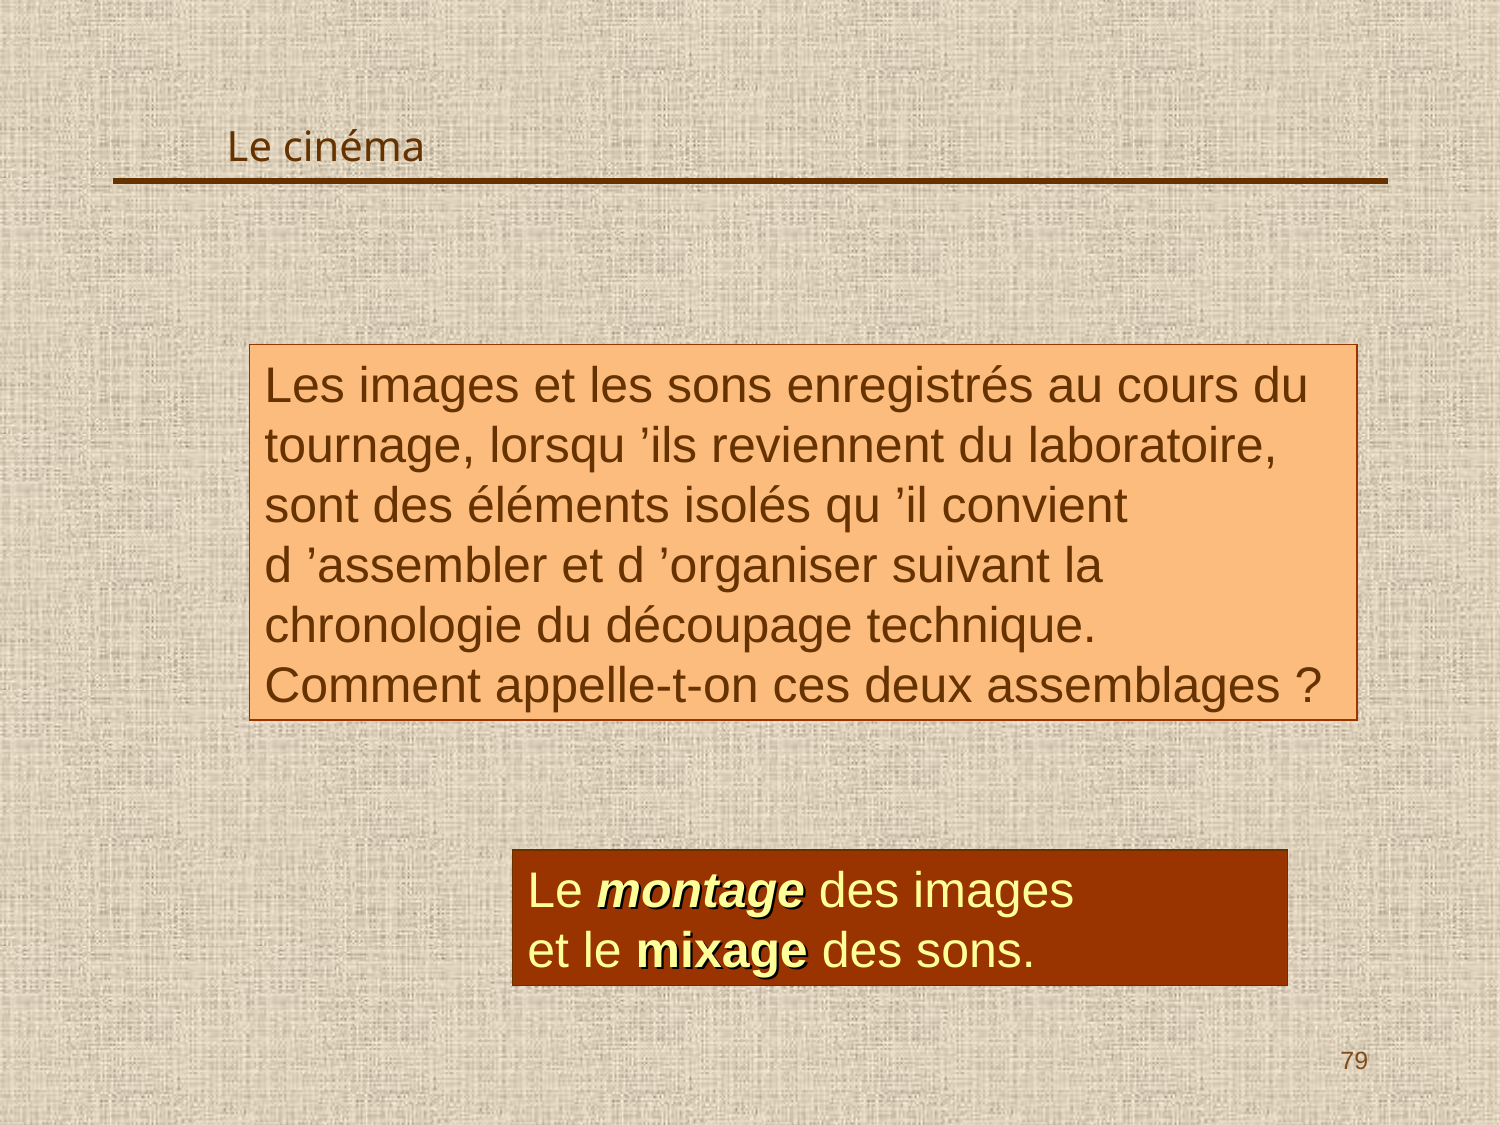

Le cinéma
Les images et les sons enregistrés au cours du tournage, lorsqu ’ils reviennent du laboratoire, sont des éléments isolés qu ’il convient d ’assembler et d ’organiser suivant la chronologie du découpage technique.
Comment appelle-t-on ces deux assemblages ?
Le montage des images
et le mixage des sons.
79